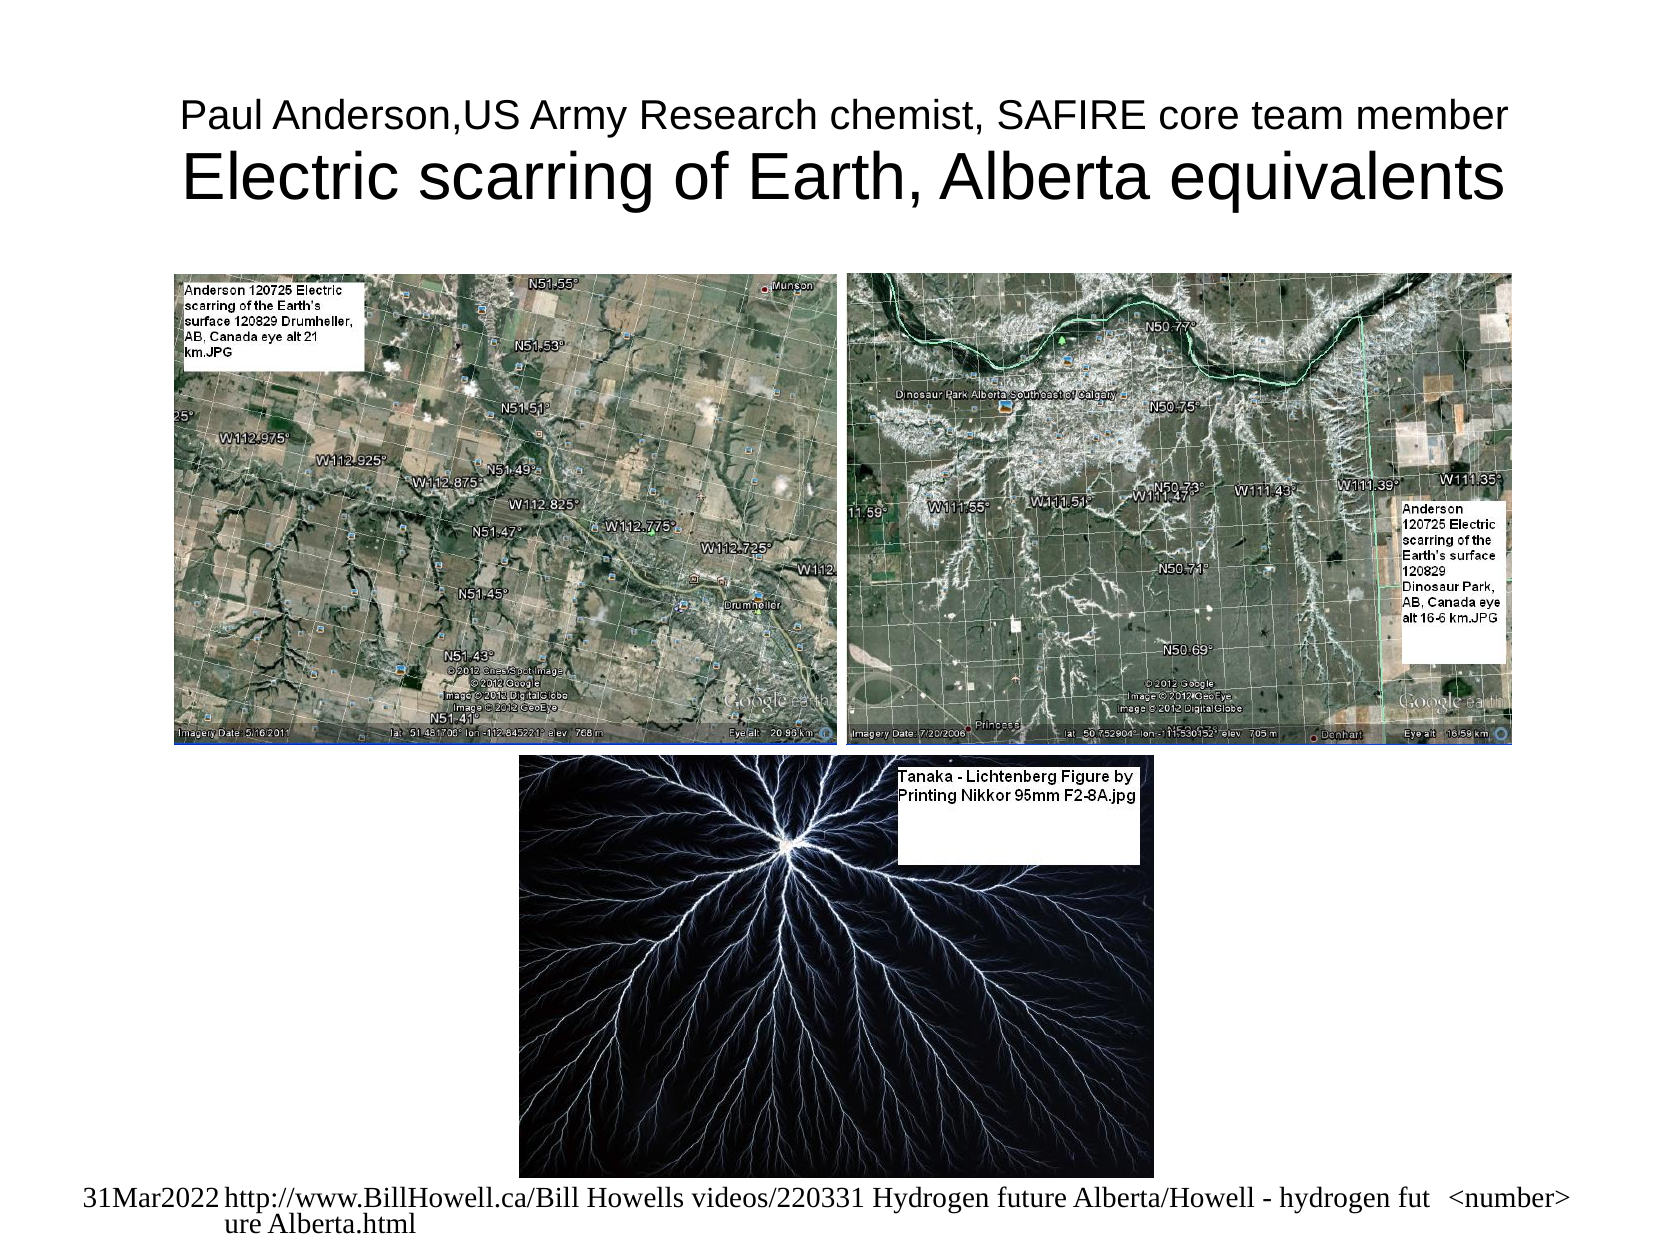

# Paul Anderson,US Army Research chemist, SAFIRE core team member Electric scarring of Earth, Alberta equivalents
31Mar2022
http://www.BillHowell.ca/Bill Howells videos/220331 Hydrogen future Alberta/Howell - hydrogen future Alberta.html
23